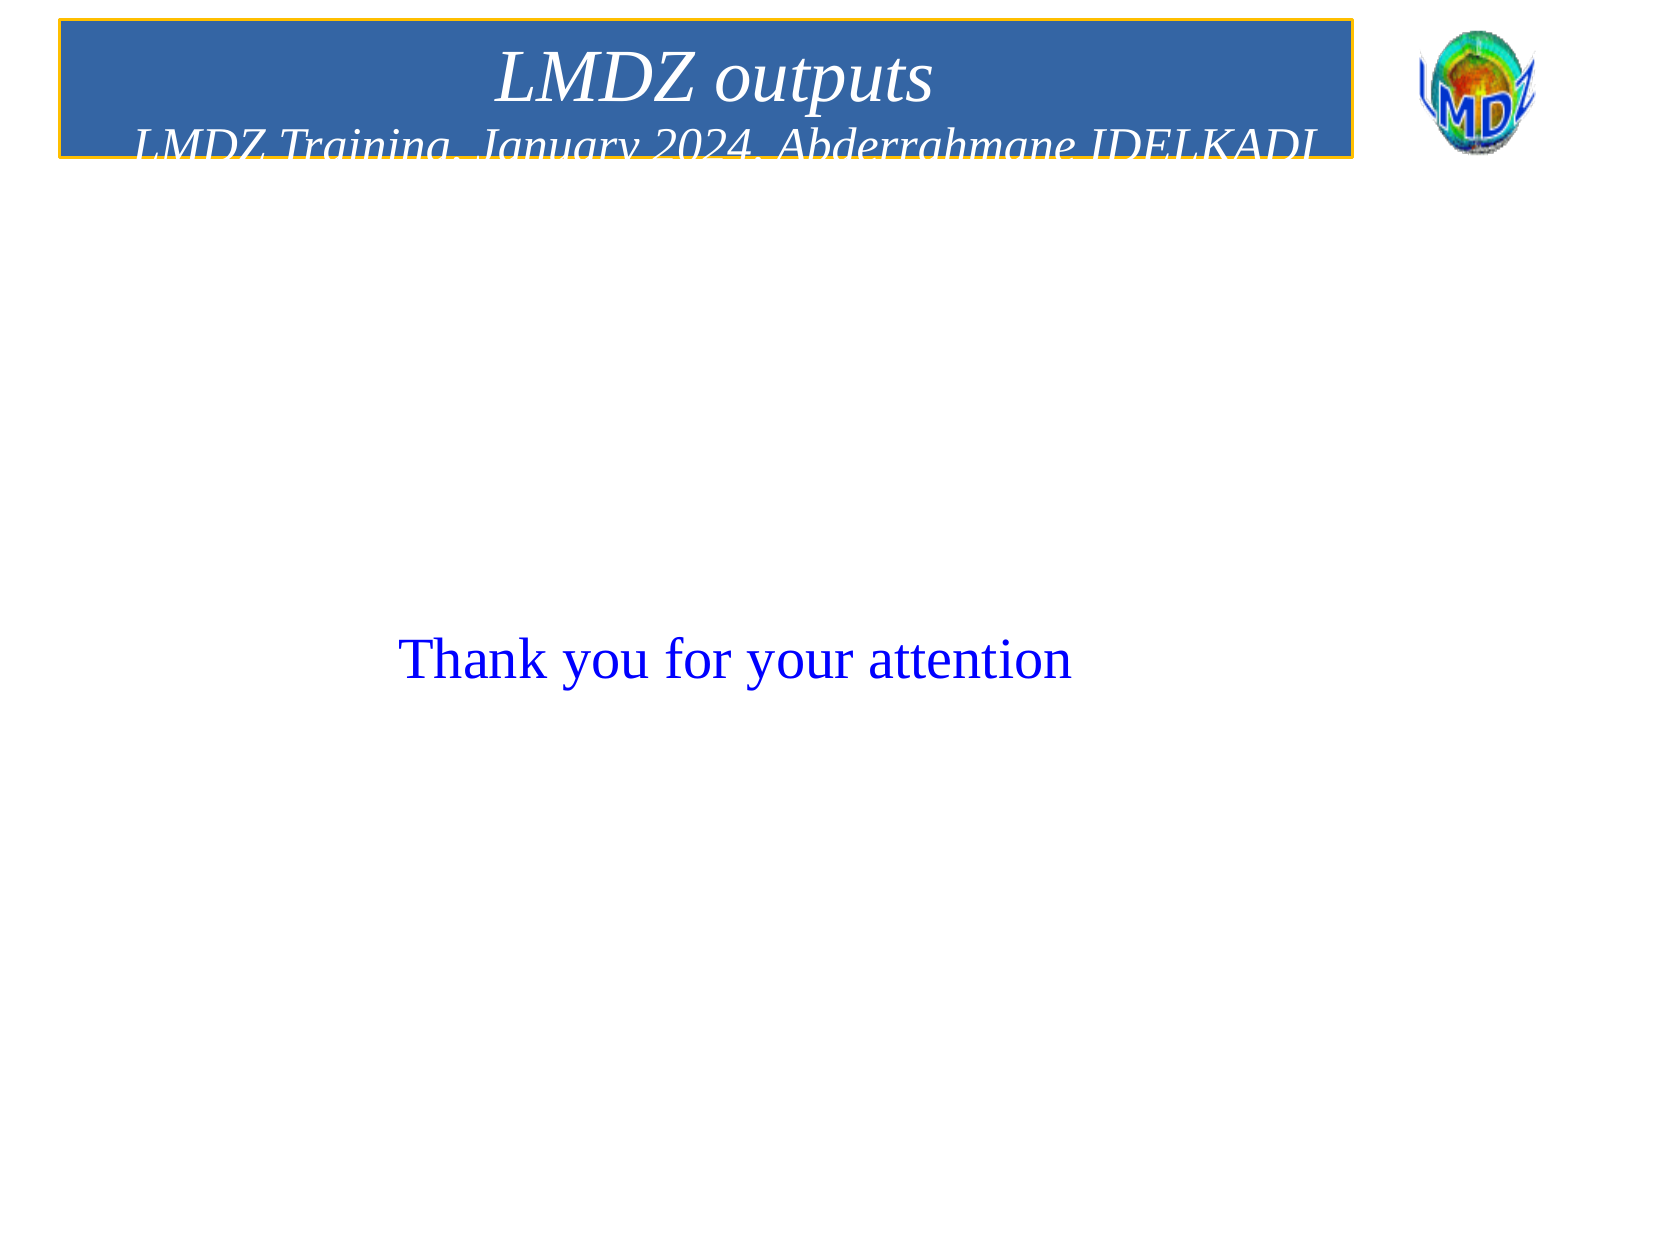

LMDZ outputs
LMDZ Training, January 2024, Abderrahmane IDELKADI
		Thank you for your attention